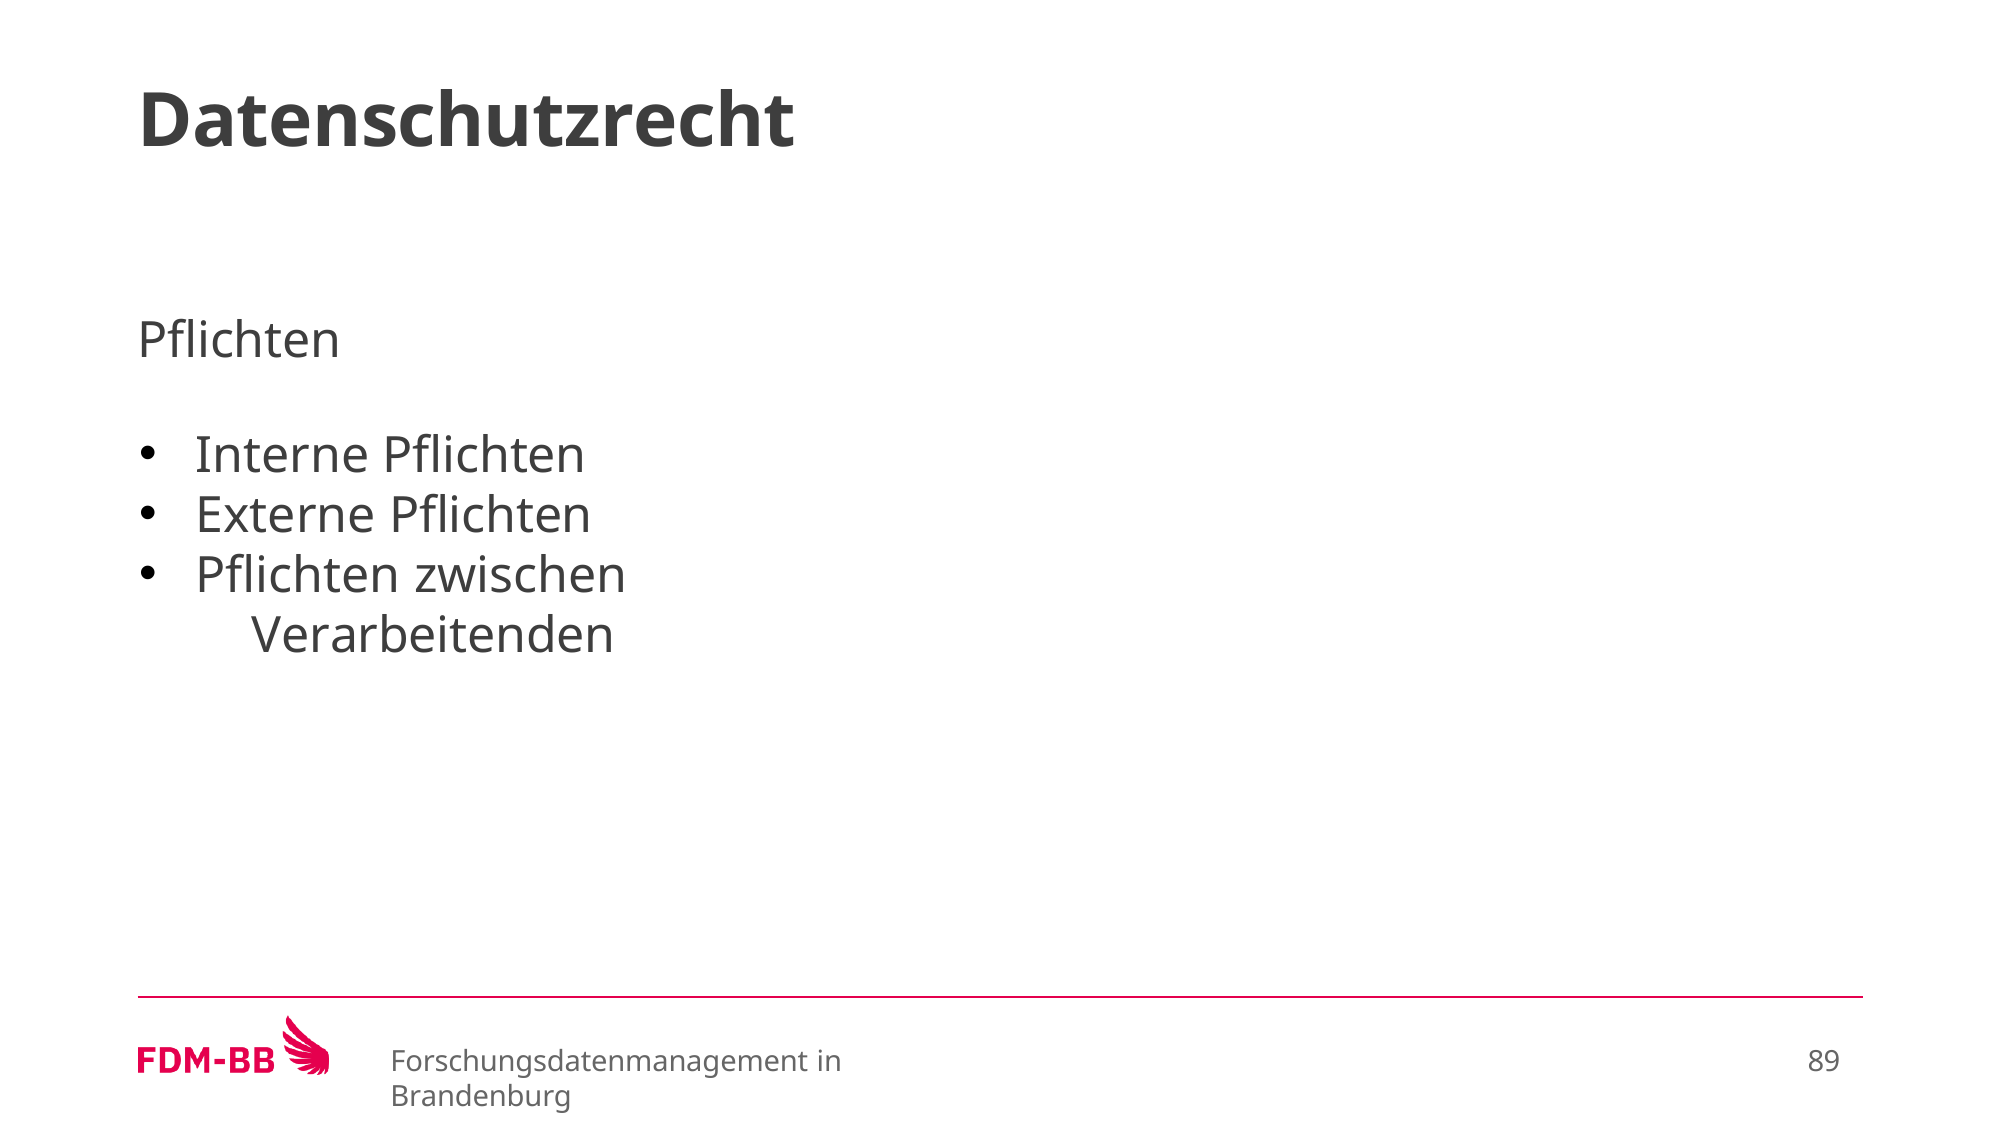

# Datenschutzrecht
Pflichten
Interne Pflichten
Externe Pflichten
Pflichten zwischen Verarbeitenden
Forschungsdatenmanagement in Brandenburg
89